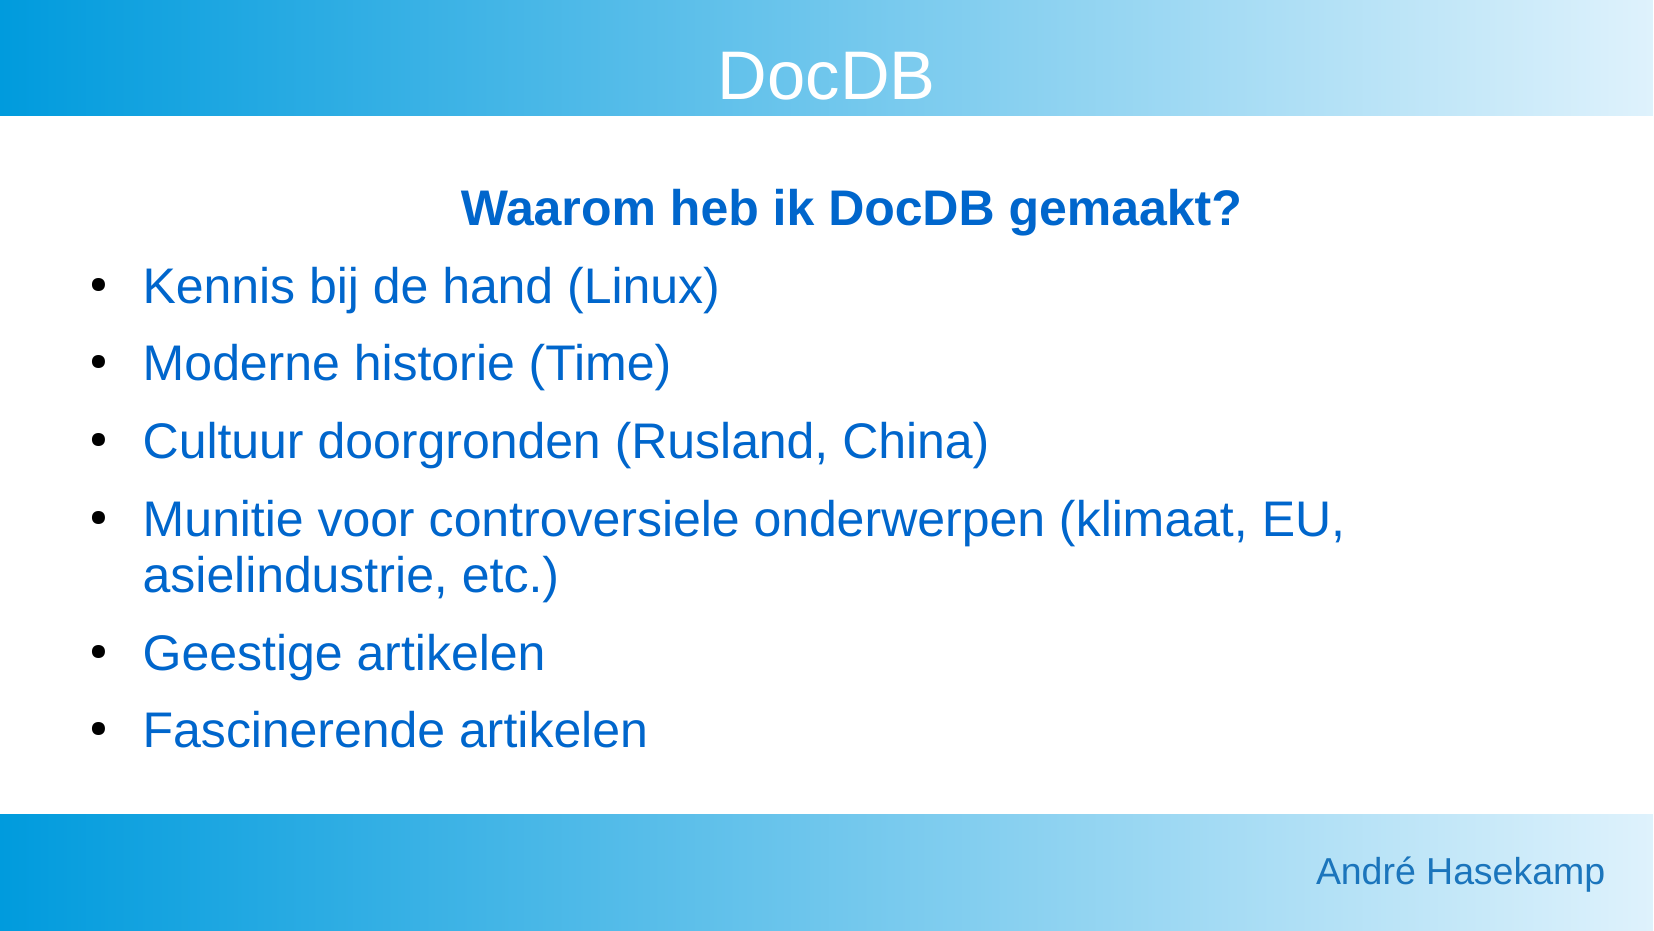

# DocDB
Waarom heb ik DocDB gemaakt?
Kennis bij de hand (Linux)
Moderne historie (Time)
Cultuur doorgronden (Rusland, China)
Munitie voor controversiele onderwerpen (klimaat, EU, asielindustrie, etc.)
Geestige artikelen
Fascinerende artikelen
André Hasekamp